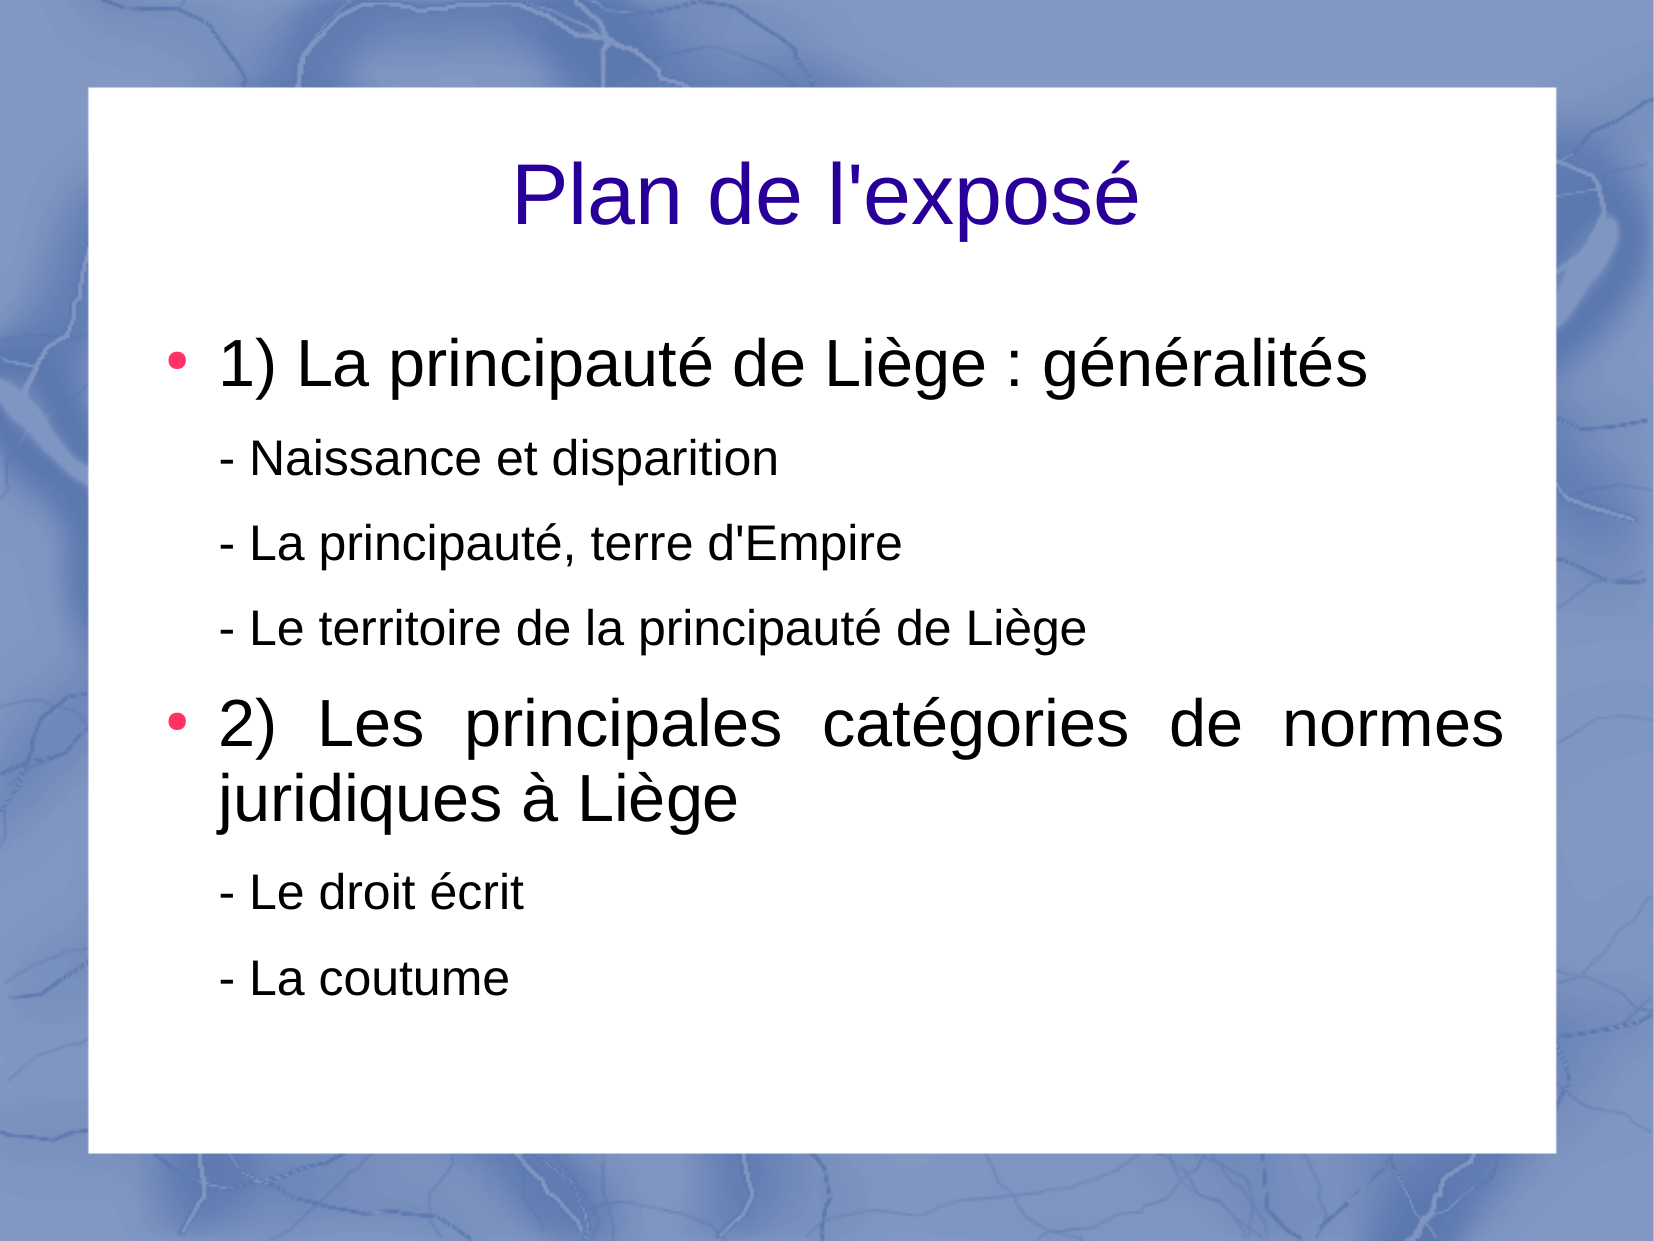

# Plan de l'exposé
1) La principauté de Liège : généralités
- Naissance et disparition
- La principauté, terre d'Empire
- Le territoire de la principauté de Liège
2) Les principales catégories de normes juridiques à Liège
- Le droit écrit
- La coutume